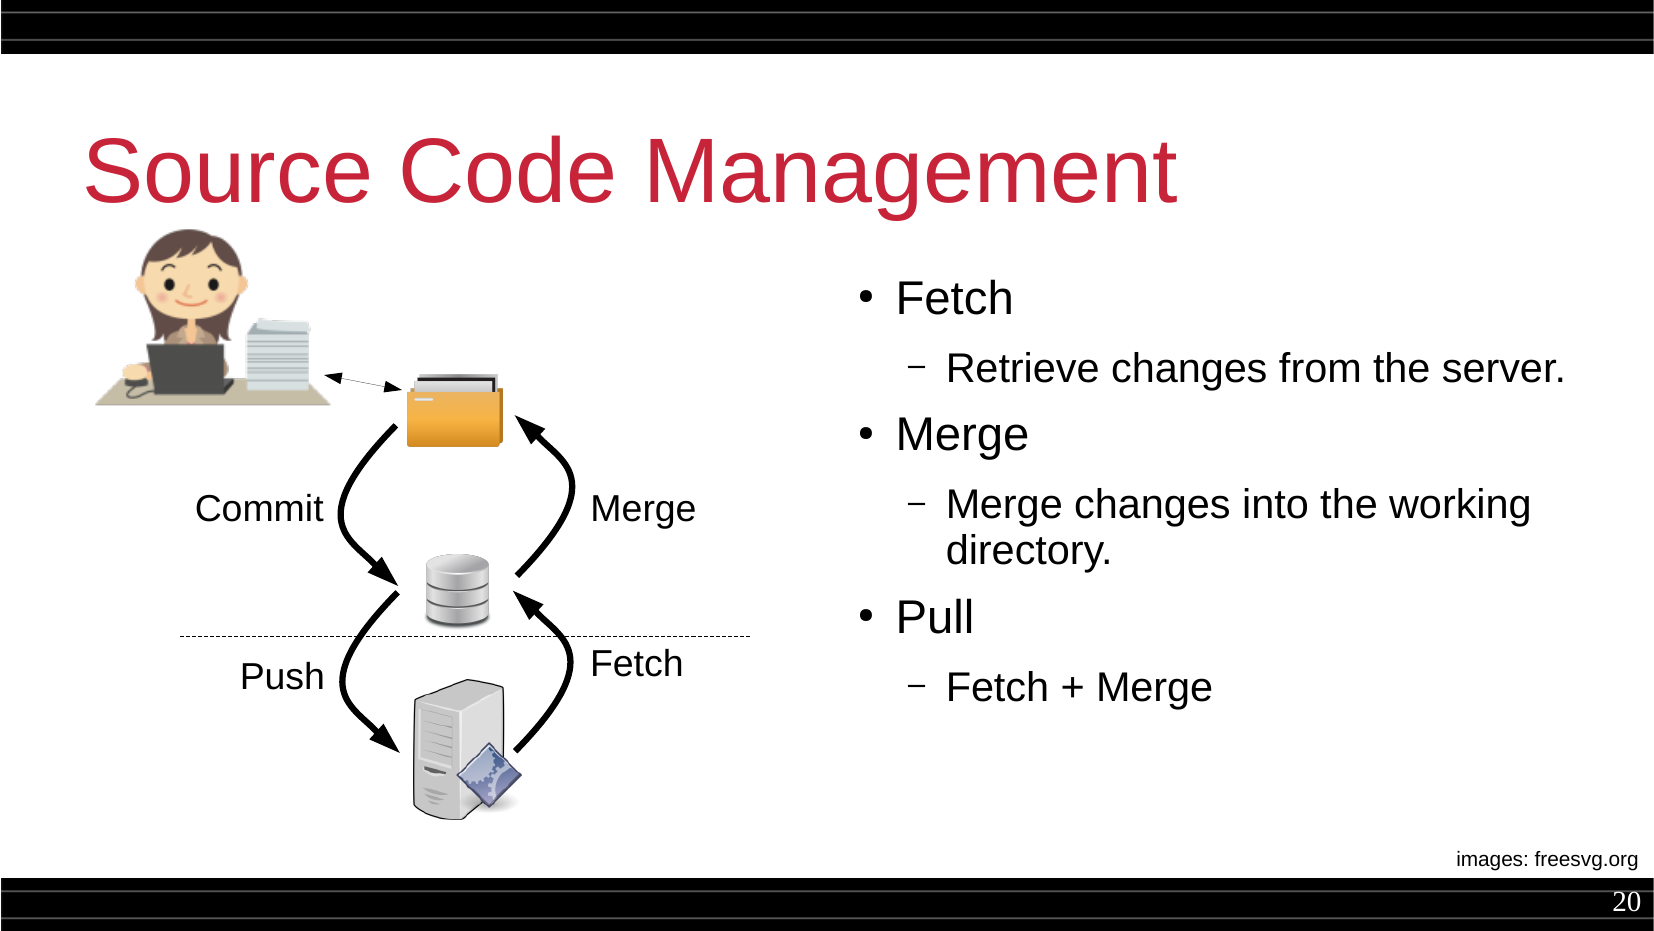

# Source Code Management
Fetch
Retrieve changes from the server.
Merge
Merge changes into the working directory.
Pull
Fetch + Merge
Commit
Merge
Fetch
Push
images: freesvg.org